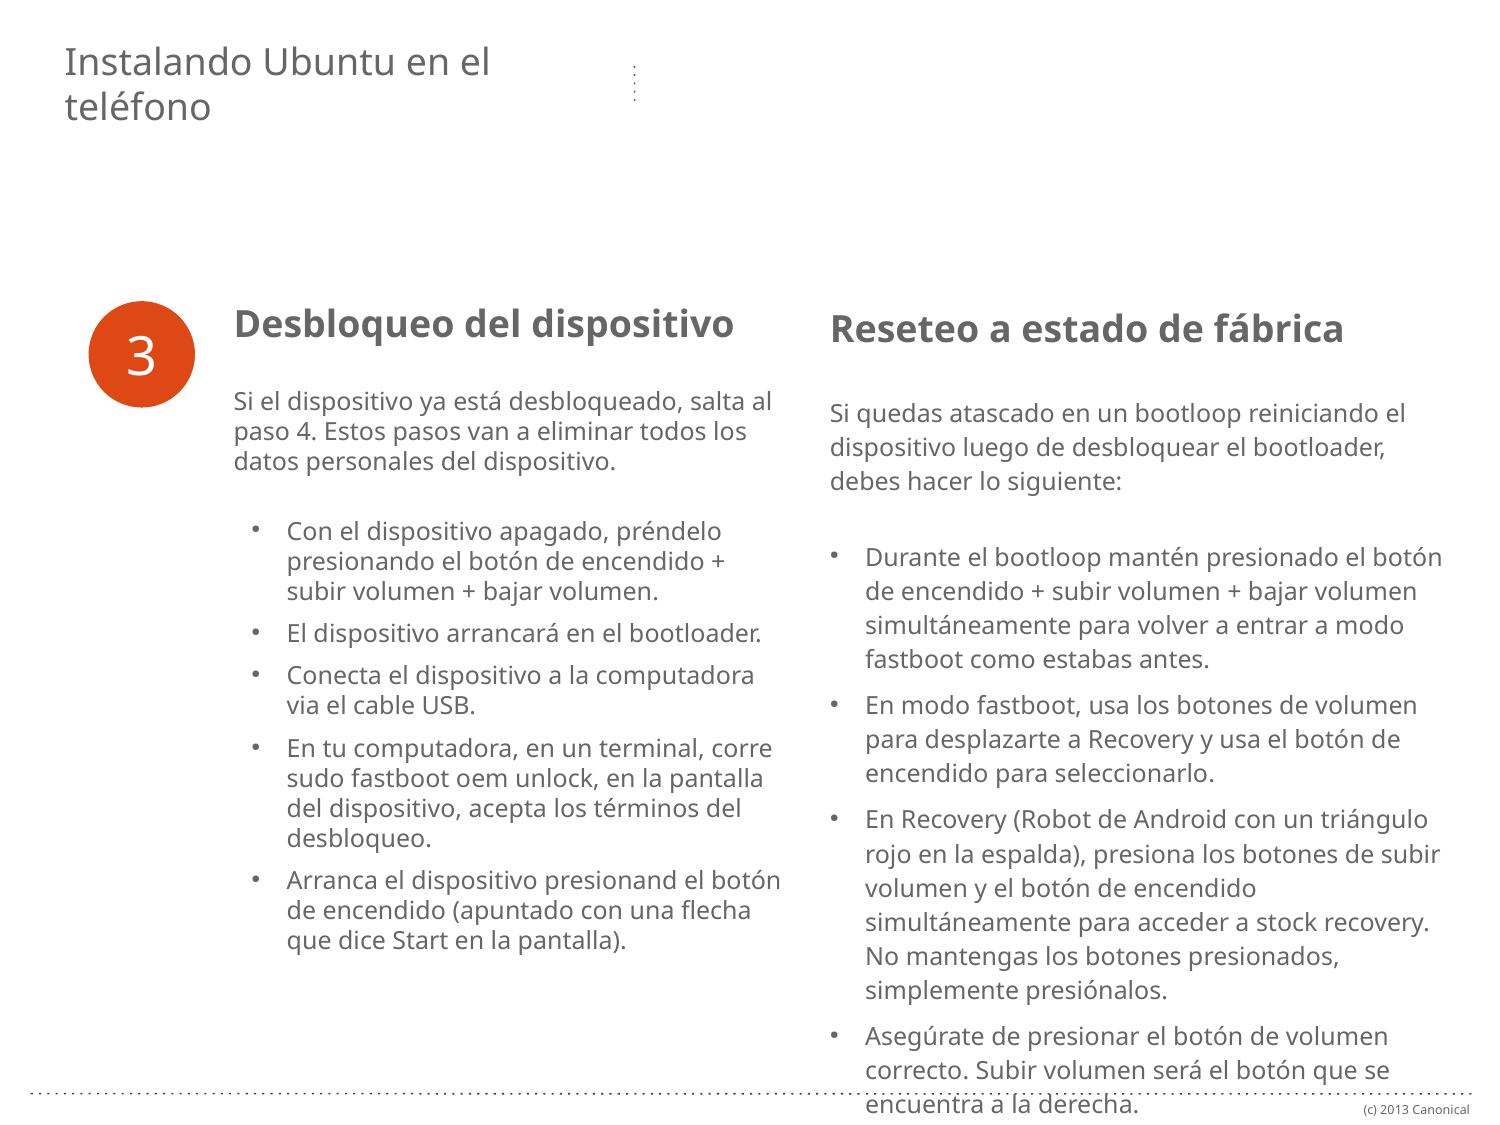

Instalando Ubuntu en el teléfono
# Desbloqueo del dispositivo
Si el dispositivo ya está desbloqueado, salta al paso 4. Estos pasos van a eliminar todos los datos personales del dispositivo.
Con el dispositivo apagado, préndelo presionando el botón de encendido + subir volumen + bajar volumen.
El dispositivo arrancará en el bootloader.
Conecta el dispositivo a la computadora via el cable USB.
En tu computadora, en un terminal, corre sudo fastboot oem unlock, en la pantalla del dispositivo, acepta los términos del desbloqueo.
Arranca el dispositivo presionand el botón de encendido (apuntado con una flecha que dice Start en la pantalla).
Reseteo a estado de fábrica
Si quedas atascado en un bootloop reiniciando el dispositivo luego de desbloquear el bootloader, debes hacer lo siguiente:
Durante el bootloop mantén presionado el botón de encendido + subir volumen + bajar volumen simultáneamente para volver a entrar a modo fastboot como estabas antes.
En modo fastboot, usa los botones de volumen para desplazarte a Recovery y usa el botón de encendido para seleccionarlo.
En Recovery (Robot de Android con un triángulo rojo en la espalda), presiona los botones de subir volumen y el botón de encendido simultáneamente para acceder a stock recovery. No mantengas los botones presionados, simplemente presiónalos.
Asegúrate de presionar el botón de volumen correcto. Subir volumen será el botón que se encuentra a la derecha.
Una vez en Recovery, realiza un reseteo a fábrica/borrado de datos y reinicia tu dispositivo, debes acceder a la Pantalla de Bienvenida.
3
(c) 2013 Canonical